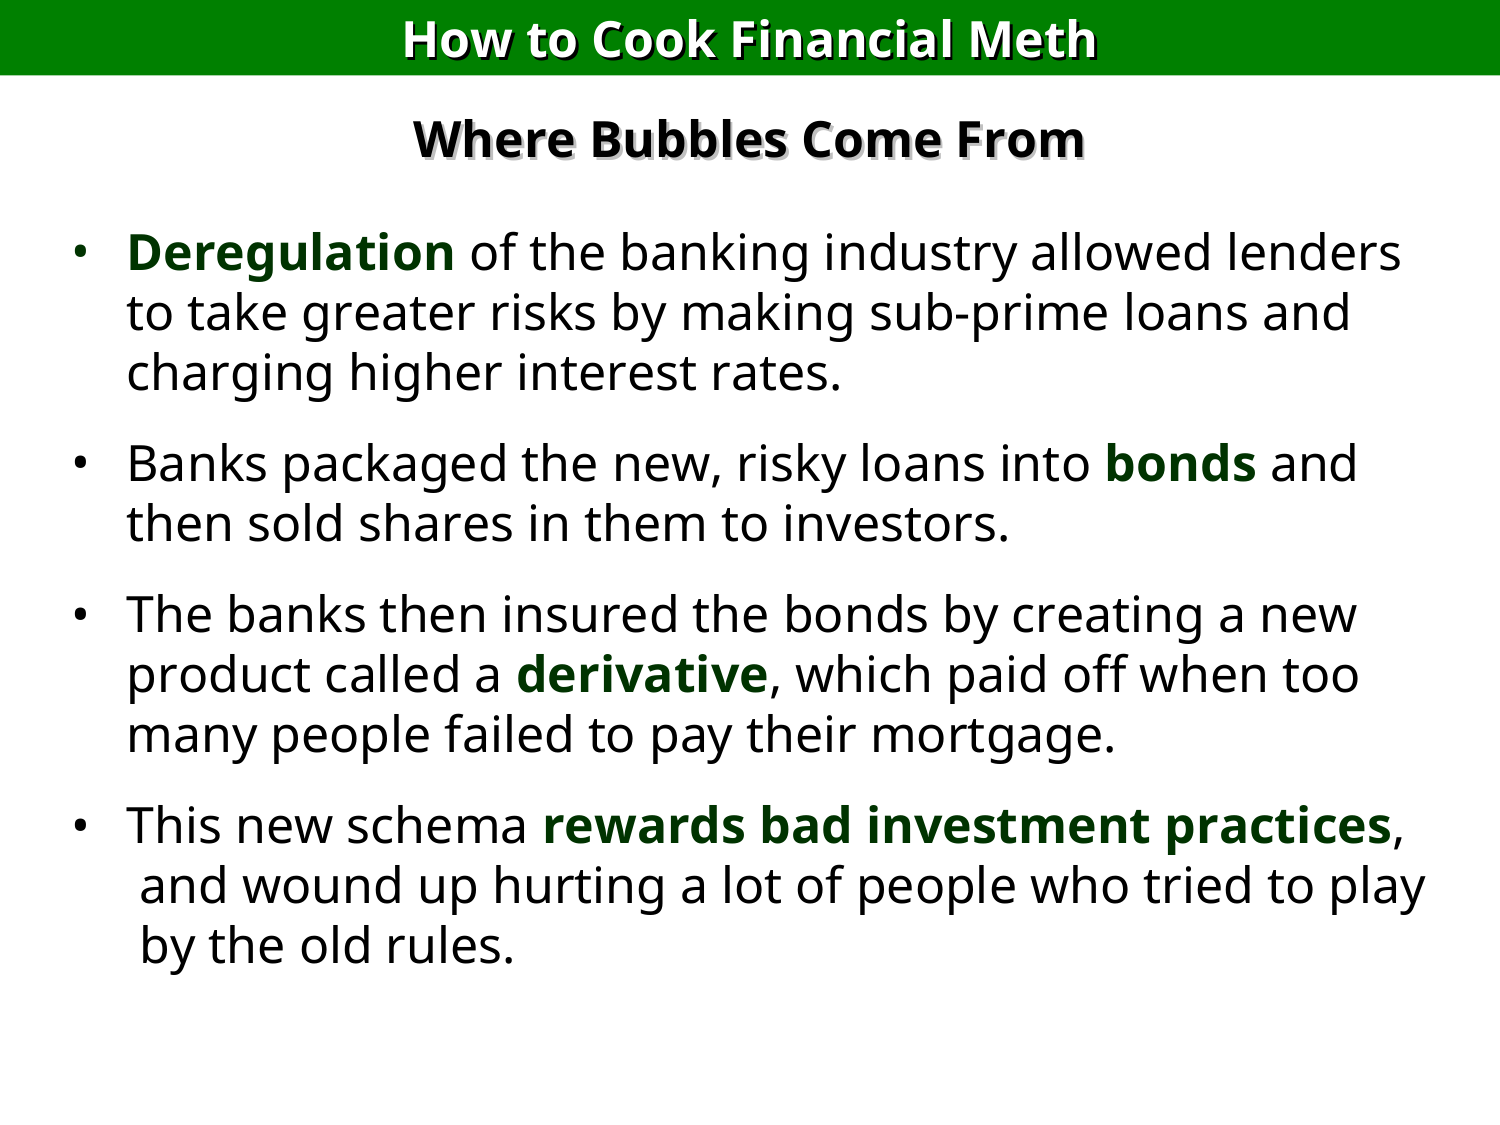

How to Cook Financial Meth
# Where Bubbles Come From
Deregulation of the banking industry allowed lenders to take greater risks by making sub-prime loans and charging higher interest rates.
Banks packaged the new, risky loans into bonds and then sold shares in them to investors.
The banks then insured the bonds by creating a new product called a derivative, which paid off when too many people failed to pay their mortgage.
This new schema rewards bad investment practices, and wound up hurting a lot of people who tried to play by the old rules.